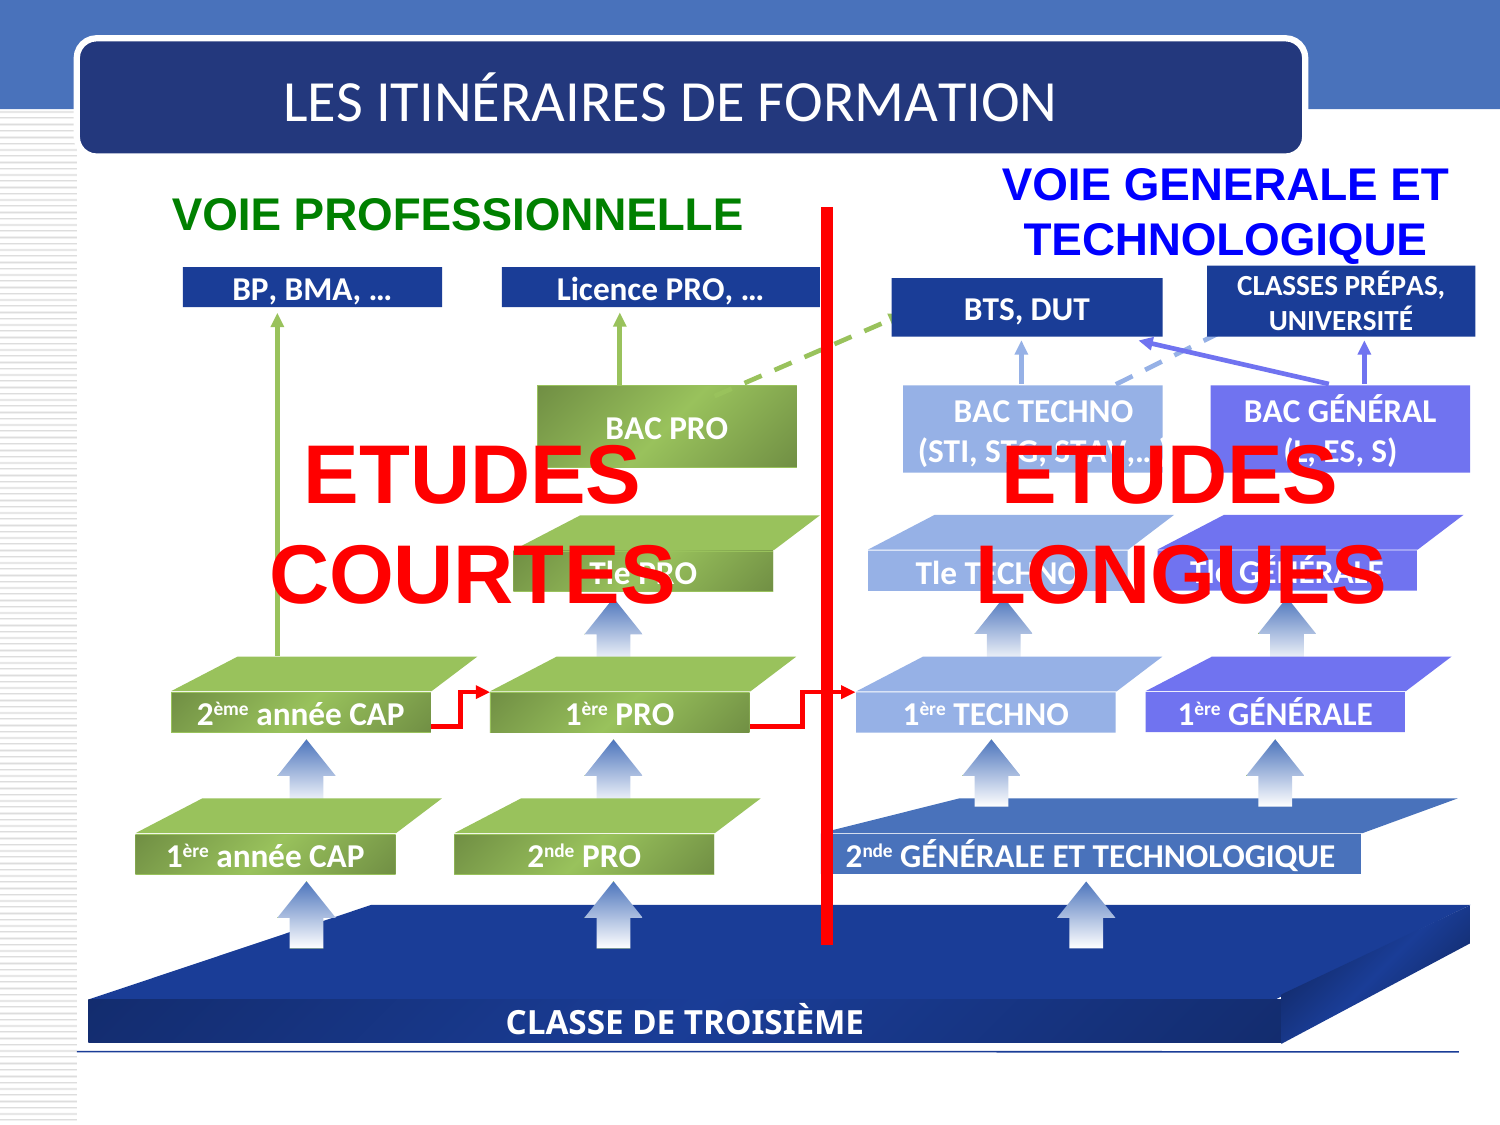

LES ITINÉRAIRES DE FORMATION
VOIE GENERALE ET TECHNOLOGIQUE
VOIE PROFESSIONNELLE
CLASSES PRÉPAS,
UNIVERSITÉ
BTS, DUT
BP, BMA, …
Licence PRO, …
BAC PRO
Tle PRO
2ème année CAP
1ère PRO
1ère année CAP
2nde PRO
BAC TECHNO
(STI, STG, STAV,…)
Tle TECHNO
1ère TECHNO
BAC GÉNÉRAL
(L, ES, S)
Tle GÉNÉRALE
1ère GÉNÉRALE
ETUDES COURTES
ETUDES
LONGUES
2nde GÉNÉRALE ET TECHNOLOGIQUE
CLASSE DE TROISIÈME